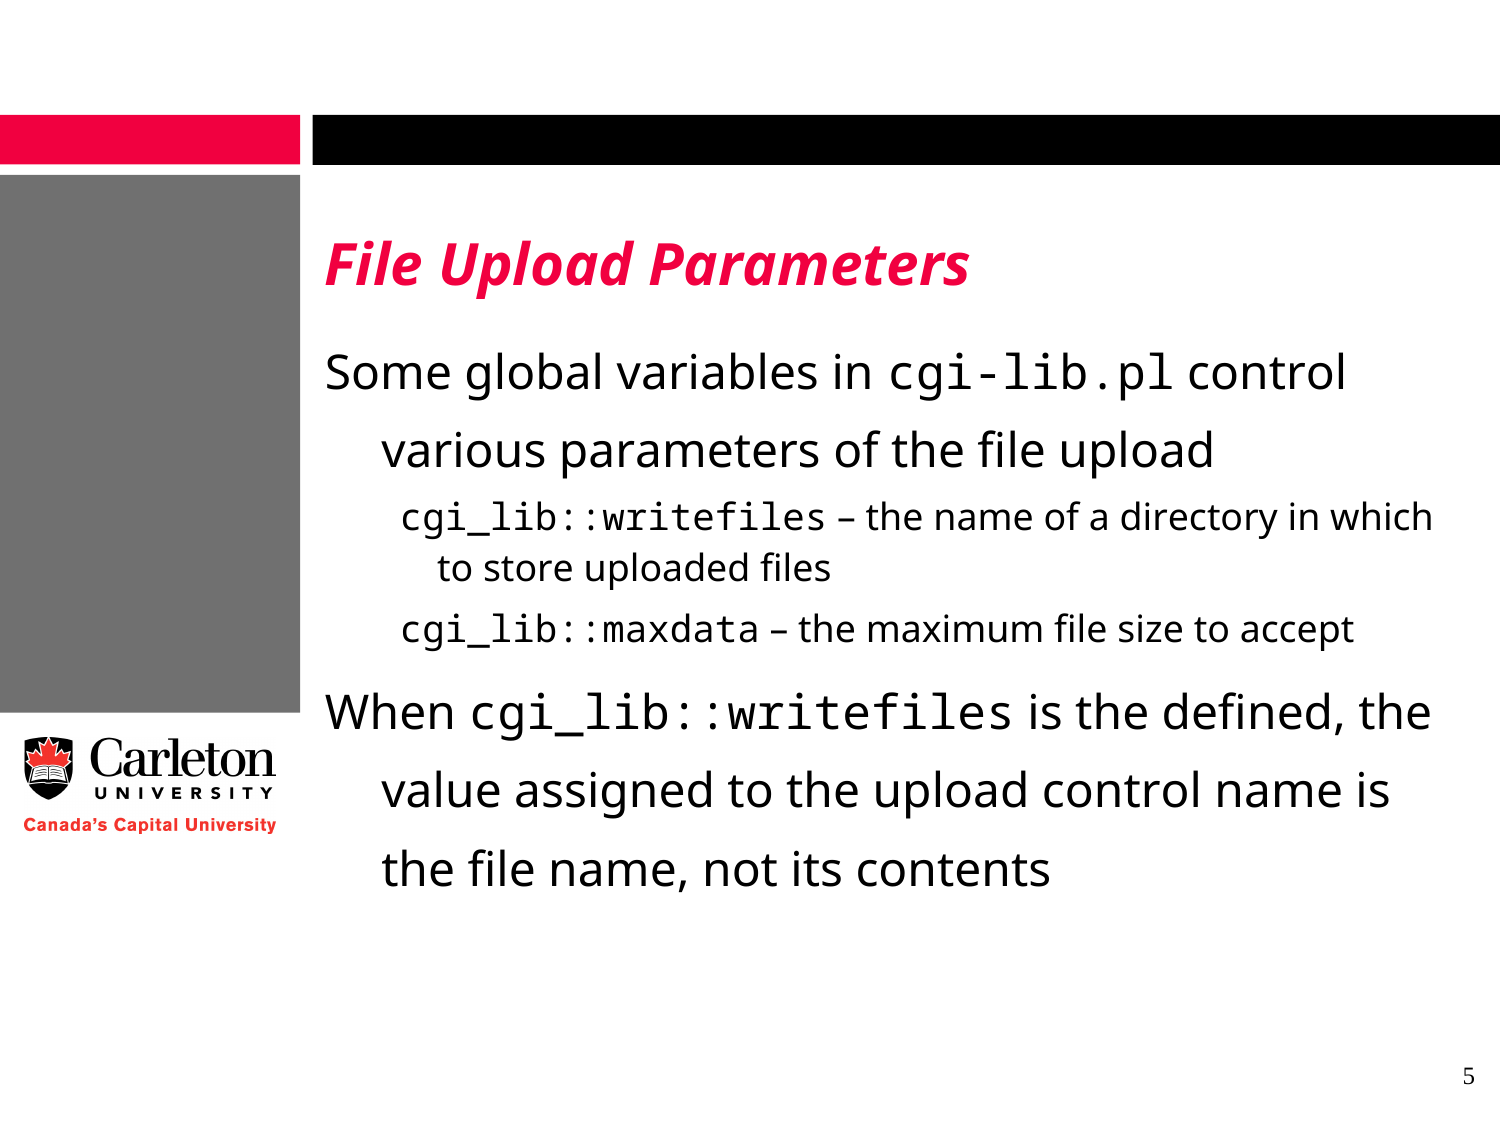

# File Upload Parameters
Some global variables in cgi-lib.pl control various parameters of the file upload
cgi_lib::writefiles – the name of a directory in which to store uploaded files
cgi_lib::maxdata – the maximum file size to accept
When cgi_lib::writefiles is the defined, the value assigned to the upload control name is the file name, not its contents
5